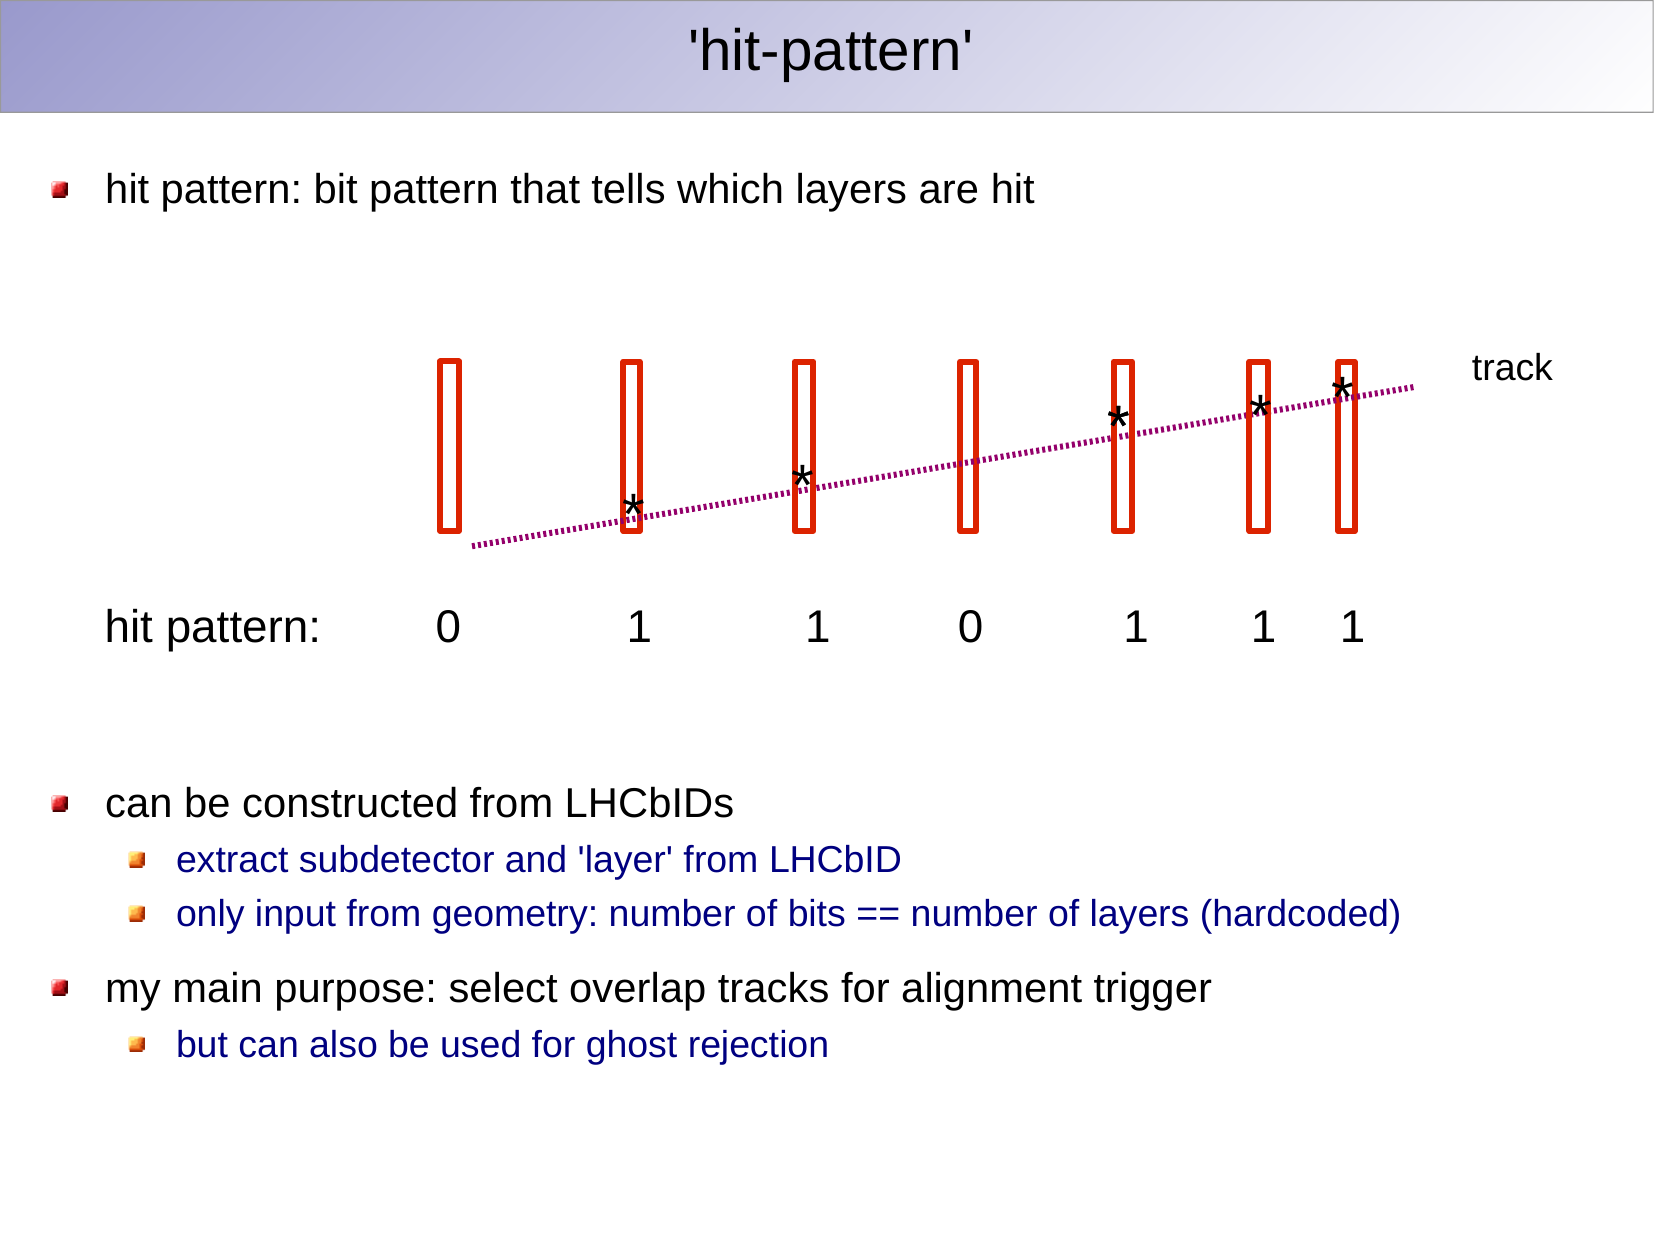

# 'hit-pattern'
hit pattern: bit pattern that tells which layers are hit
track
*
*
*
*
*
*
hit pattern: 0 1 1 0 1 1 1
can be constructed from LHCbIDs
extract subdetector and 'layer' from LHCbID
only input from geometry: number of bits == number of layers (hardcoded)
my main purpose: select overlap tracks for alignment trigger
but can also be used for ghost rejection